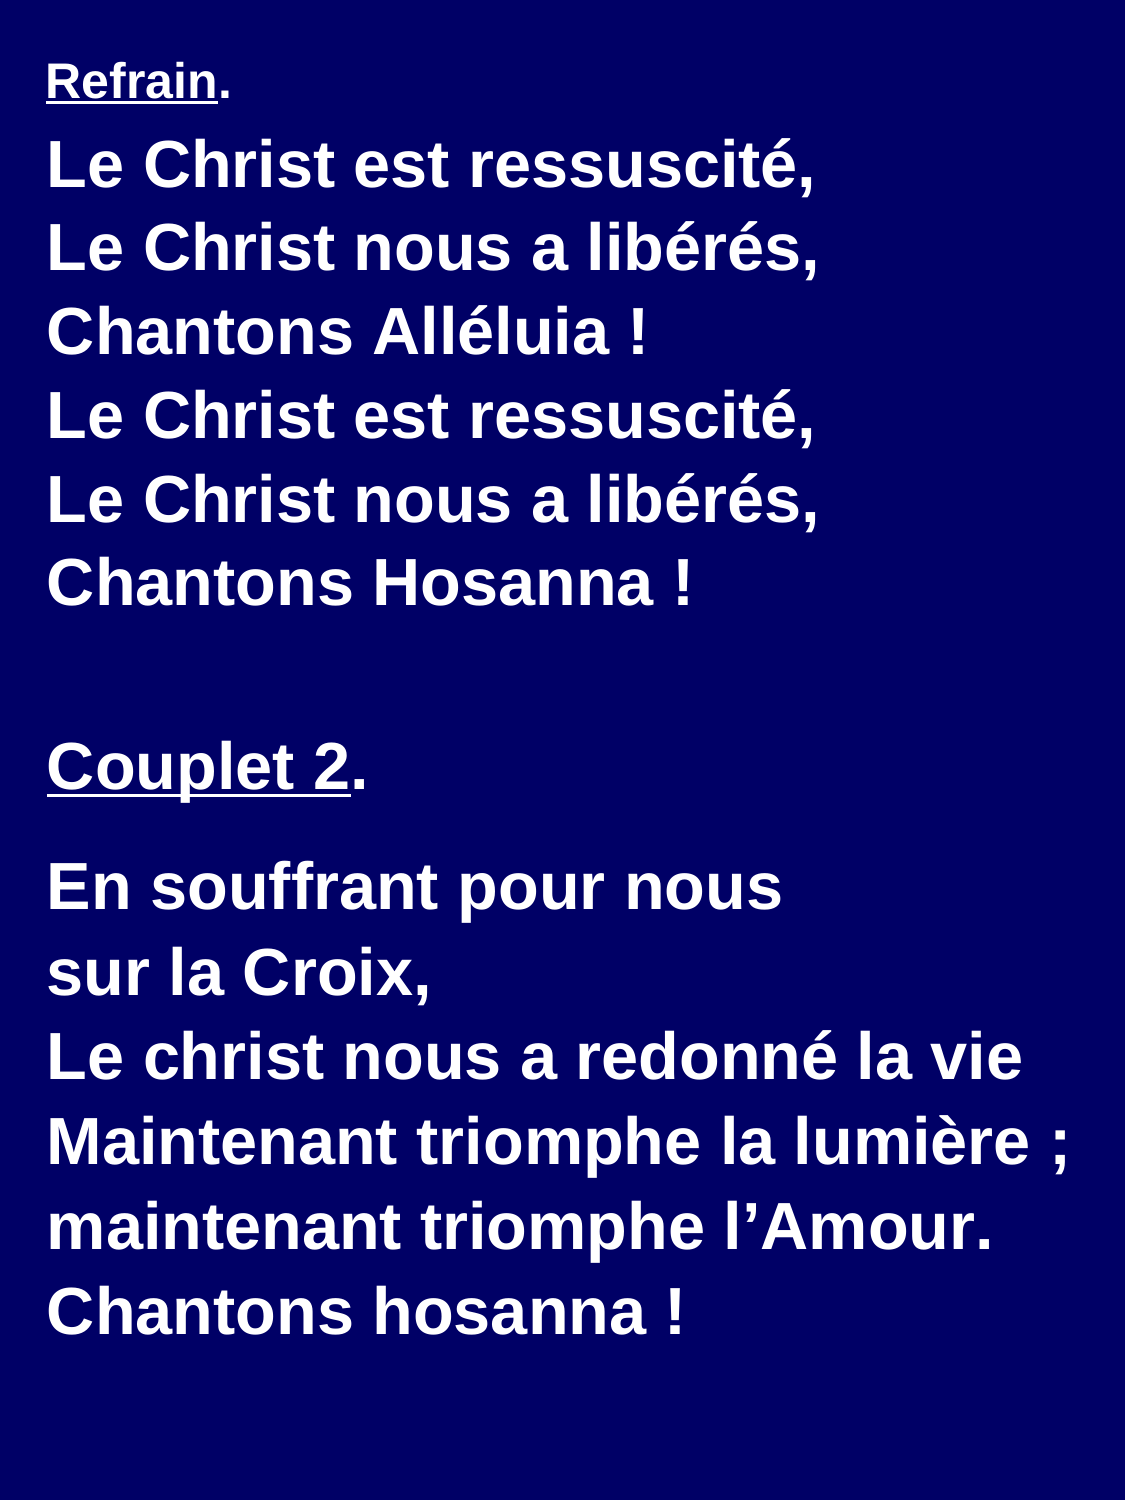

Refrain.
Le Christ est ressuscité,
Le Christ nous a libérés,
Chantons Alléluia !
Le Christ est ressuscité,
Le Christ nous a libérés,
Chantons Hosanna !
Couplet 2.
En souffrant pour nous
sur la Croix,
Le christ nous a redonné la vie
Maintenant triomphe la lumière ;
maintenant triomphe l’Amour.
Chantons hosanna !